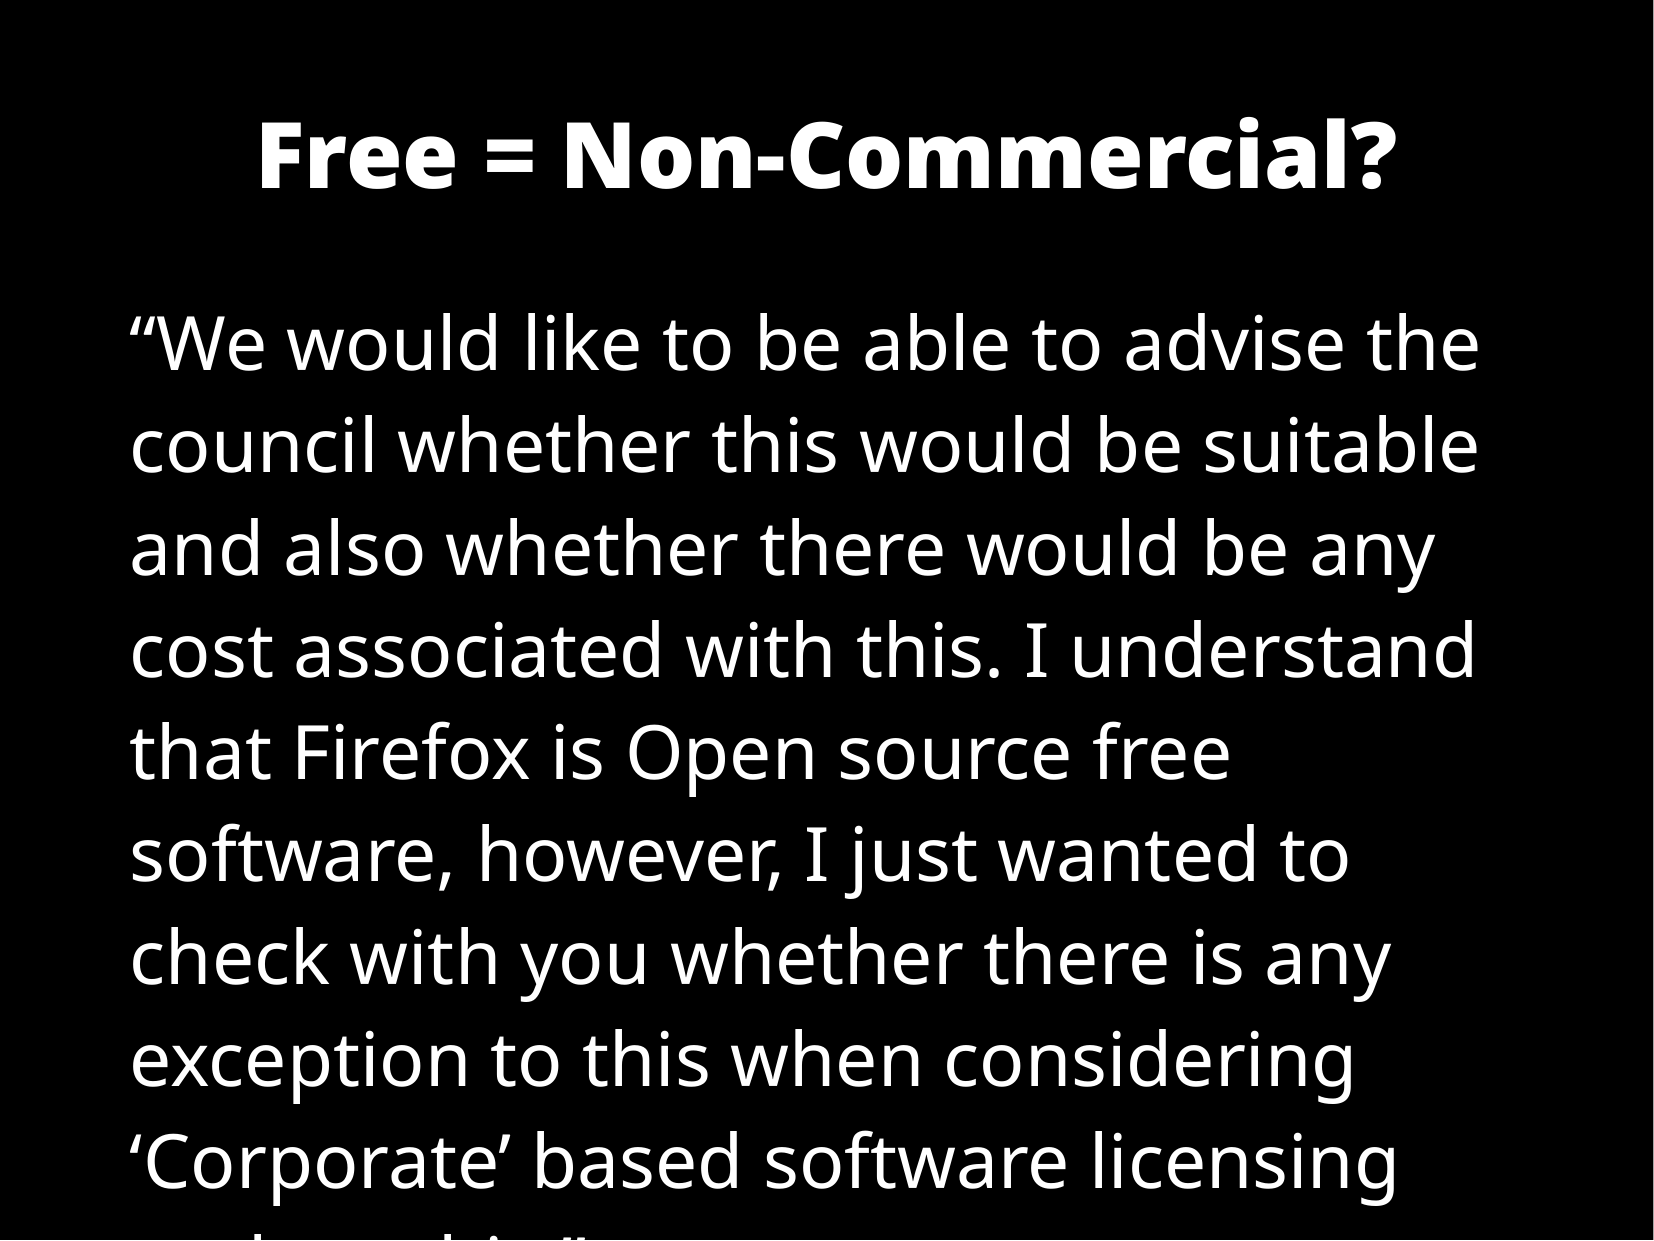

# Free = Non-Commercial?
“We would like to be able to advise the council whether this would be suitable and also whether there would be any cost associated with this. I understand that Firefox is Open source free software, however, I just wanted to check with you whether there is any exception to this when considering ‘Corporate’ based software licensing such as this.”